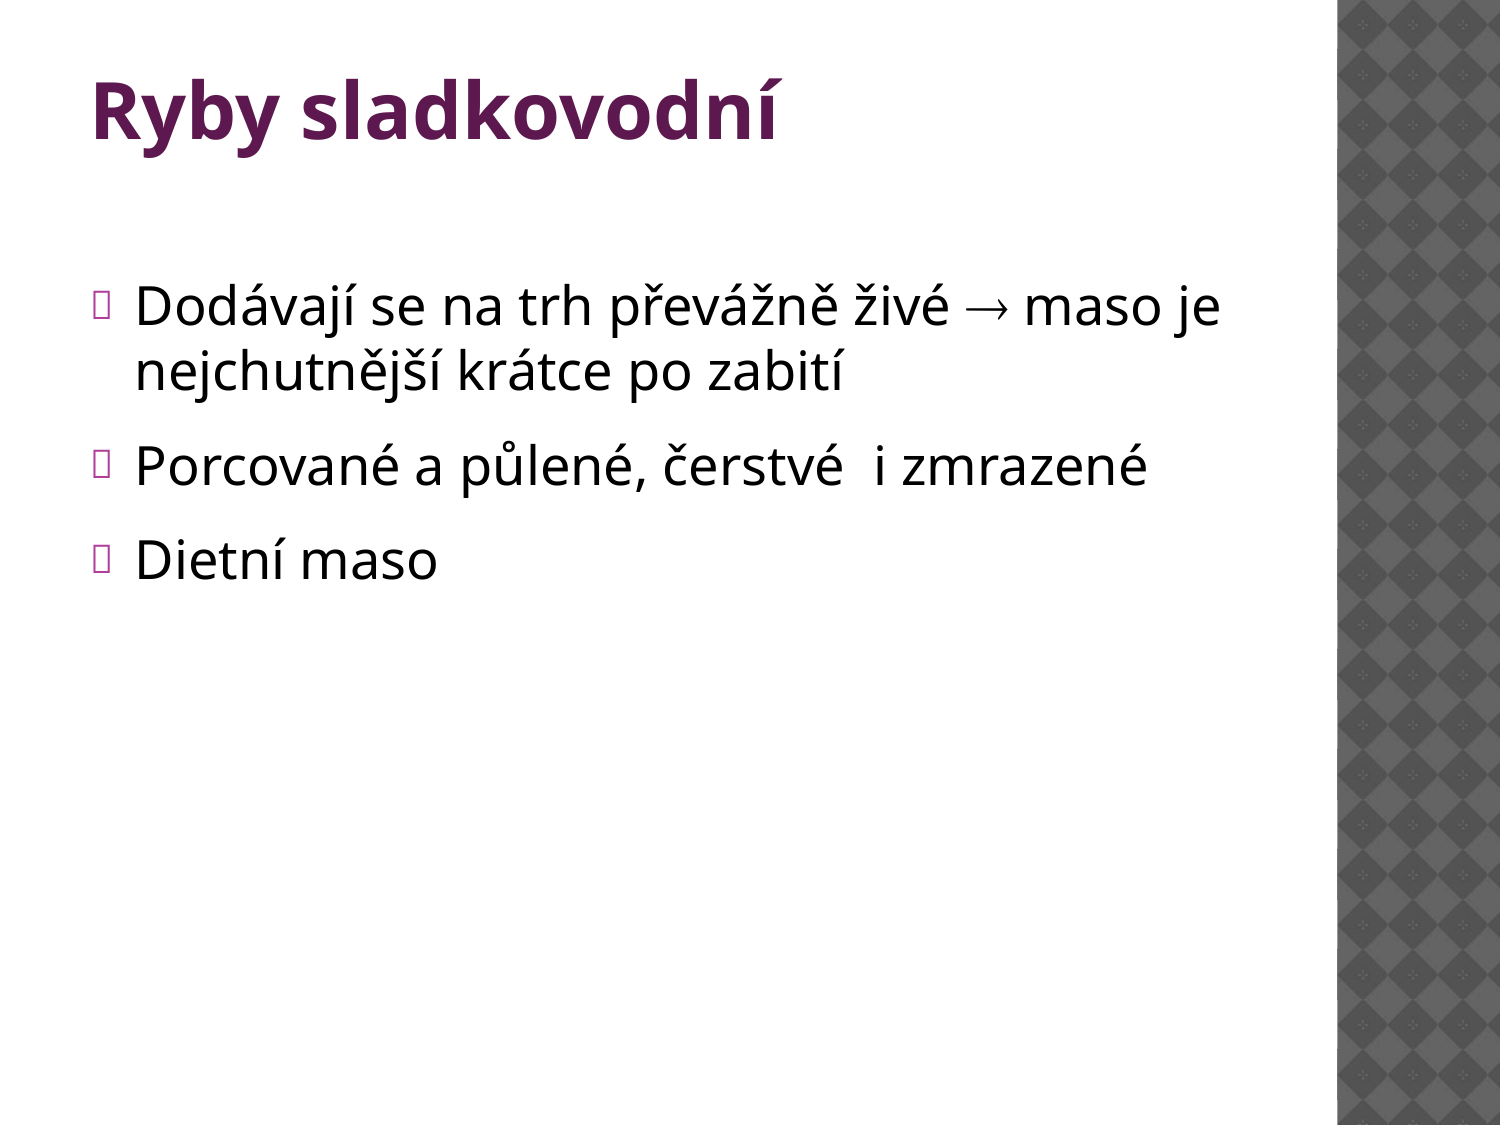

# Ryby sladkovodní
Dodávají se na trh převážně živé  maso je nejchutnější krátce po zabití
Porcované a půlené, čerstvé i zmrazené
Dietní maso